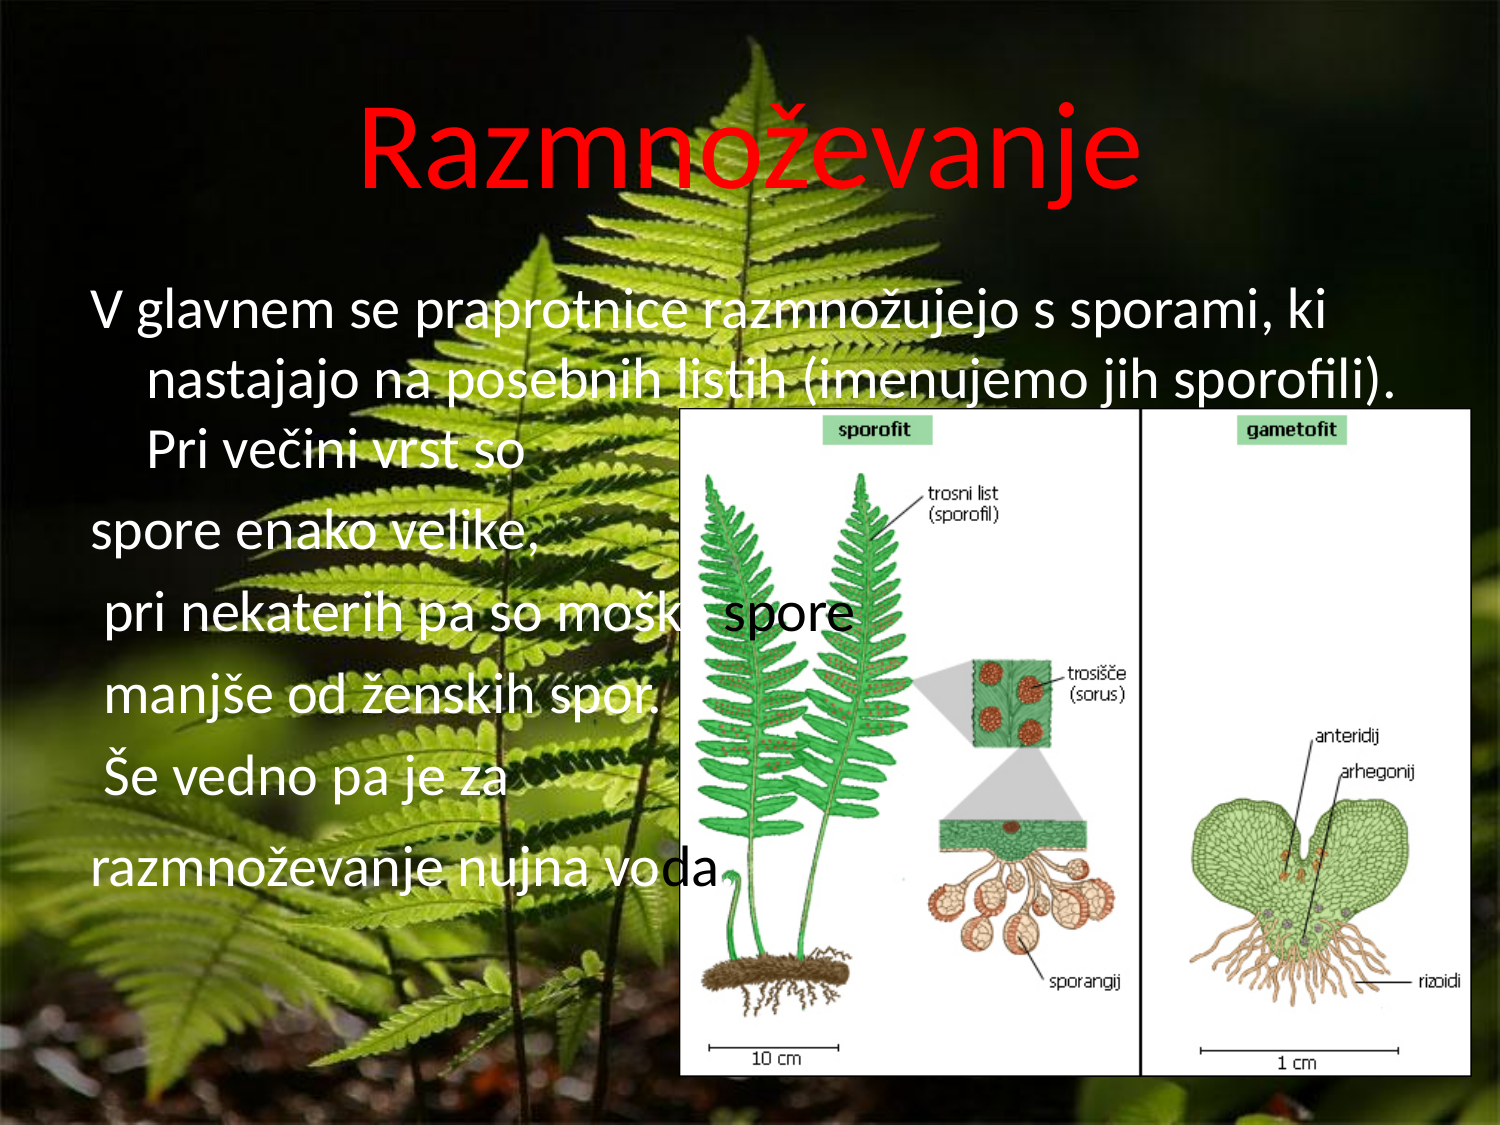

# Razmnoževanje
V glavnem se praprotnice razmnožujejo s sporami, ki nastajajo na posebnih listih (imenujemo jih sporofili). Pri večini vrst so
spore enako velike,
 pri nekaterih pa so moške spore
 manjše od ženskih spor.
 Še vedno pa je za
razmnoževanje nujna voda.